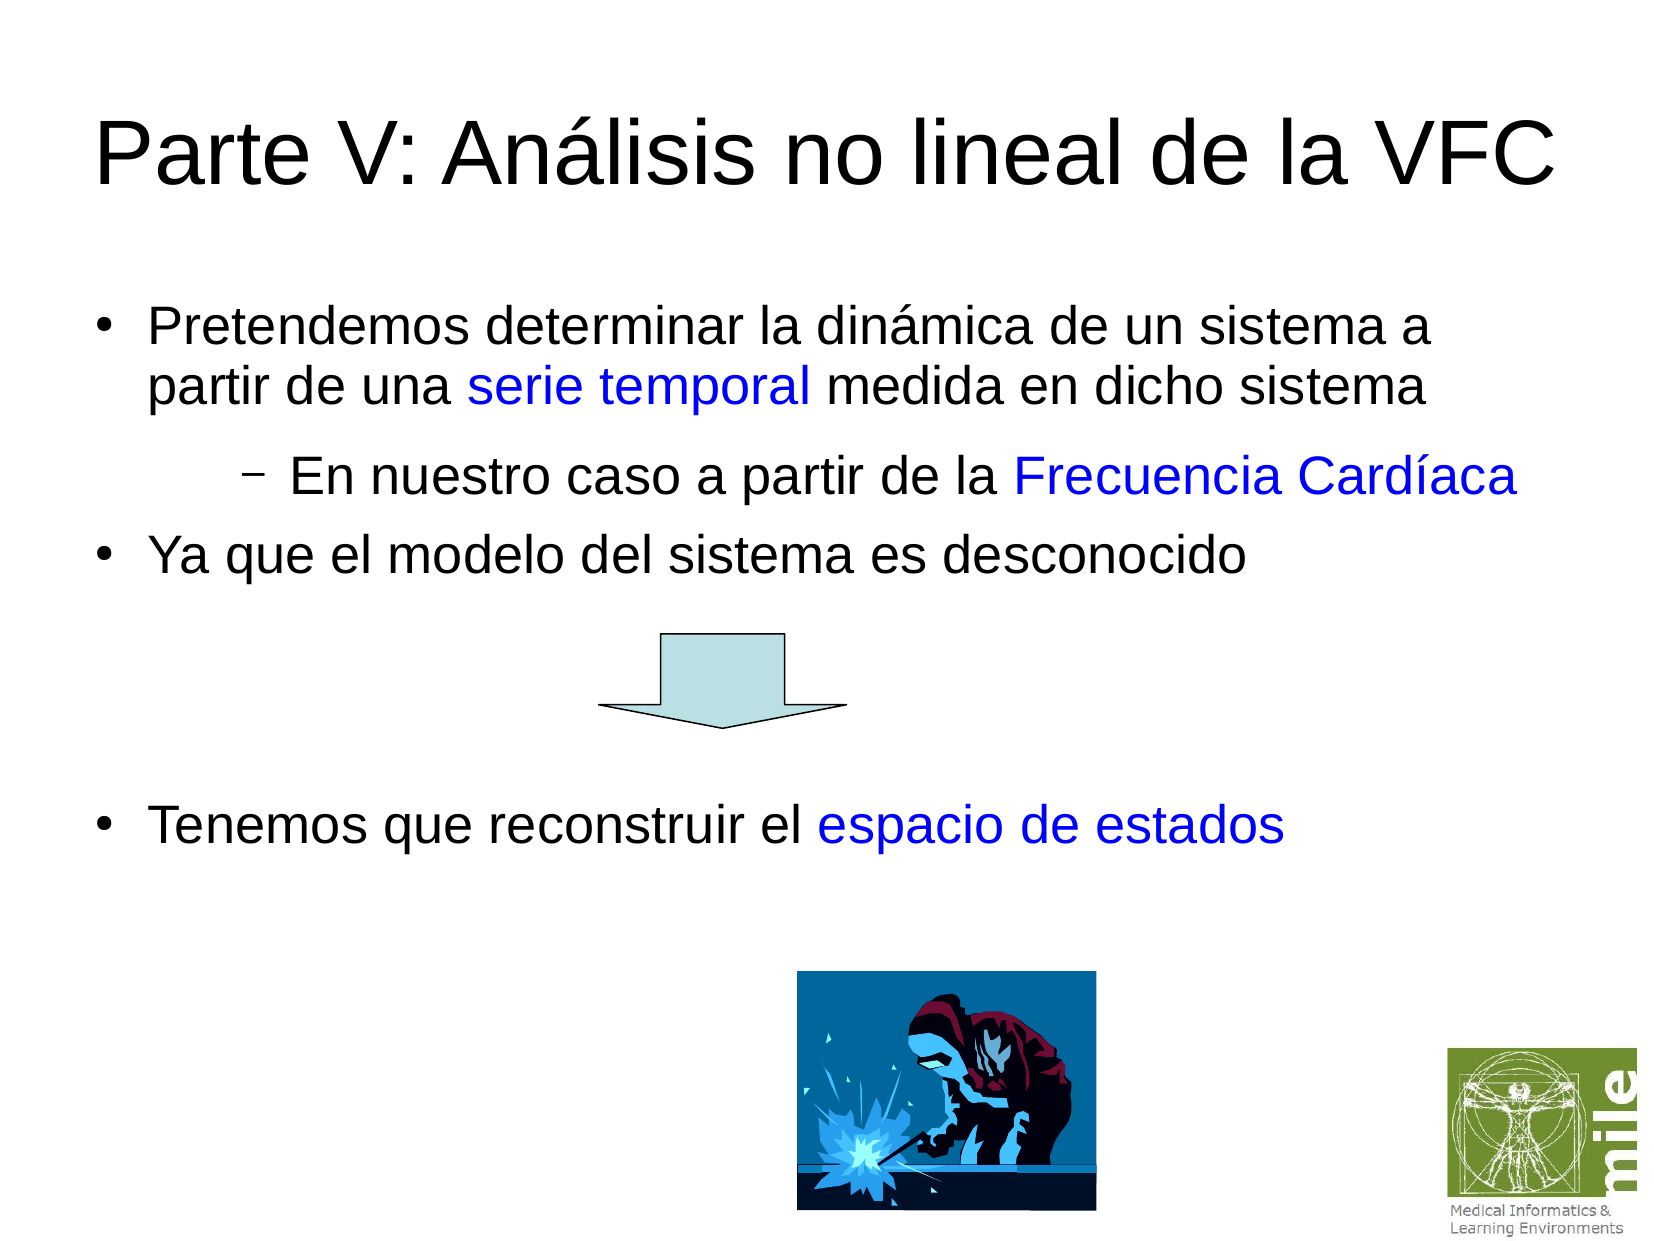

# Parte V: Análisis no lineal de la VFC
Pretendemos determinar la dinámica de un sistema a partir de una serie temporal medida en dicho sistema
En nuestro caso a partir de la Frecuencia Cardíaca
Ya que el modelo del sistema es desconocido
Tenemos que reconstruir el espacio de estados